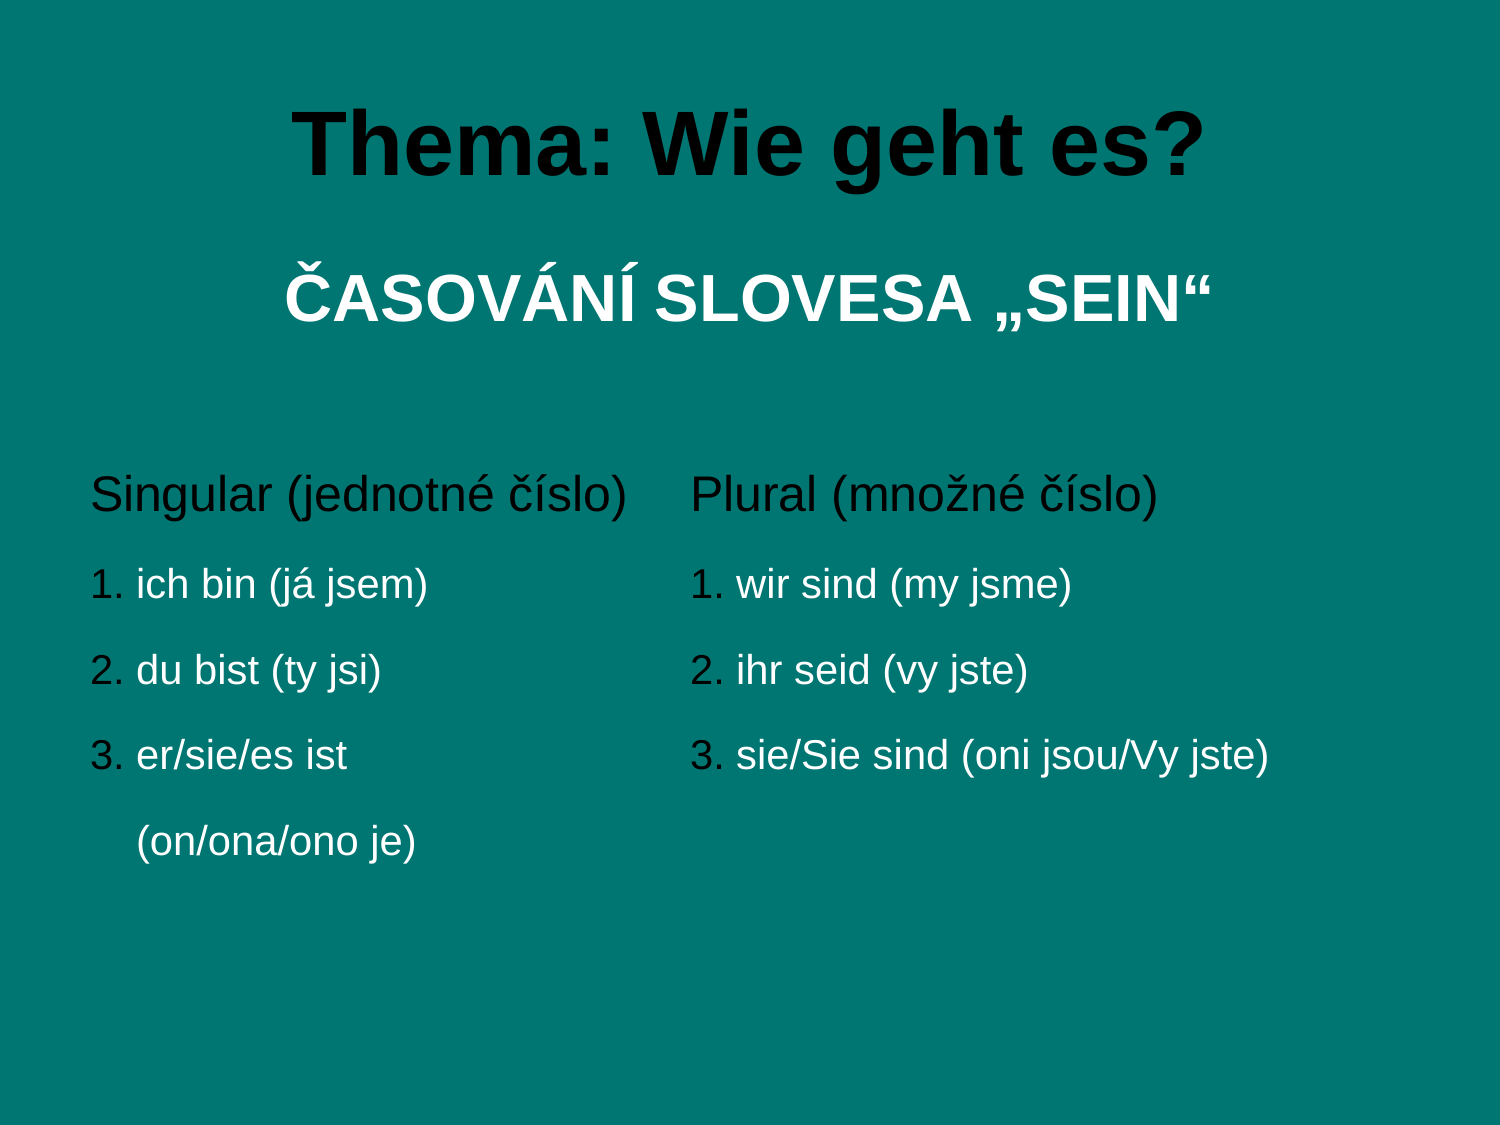

# Thema: Wie geht es?
ČASOVÁNÍ SLOVESA „SEIN“
Singular (jednotné číslo)	Plural (množné číslo)
1. ich bin (já jsem)		1. wir sind (my jsme)
2. du bist (ty jsi)			2. ihr seid (vy jste)
3. er/sie/es ist 			3. sie/Sie sind (oni jsou/Vy jste)
 (on/ona/ono je)